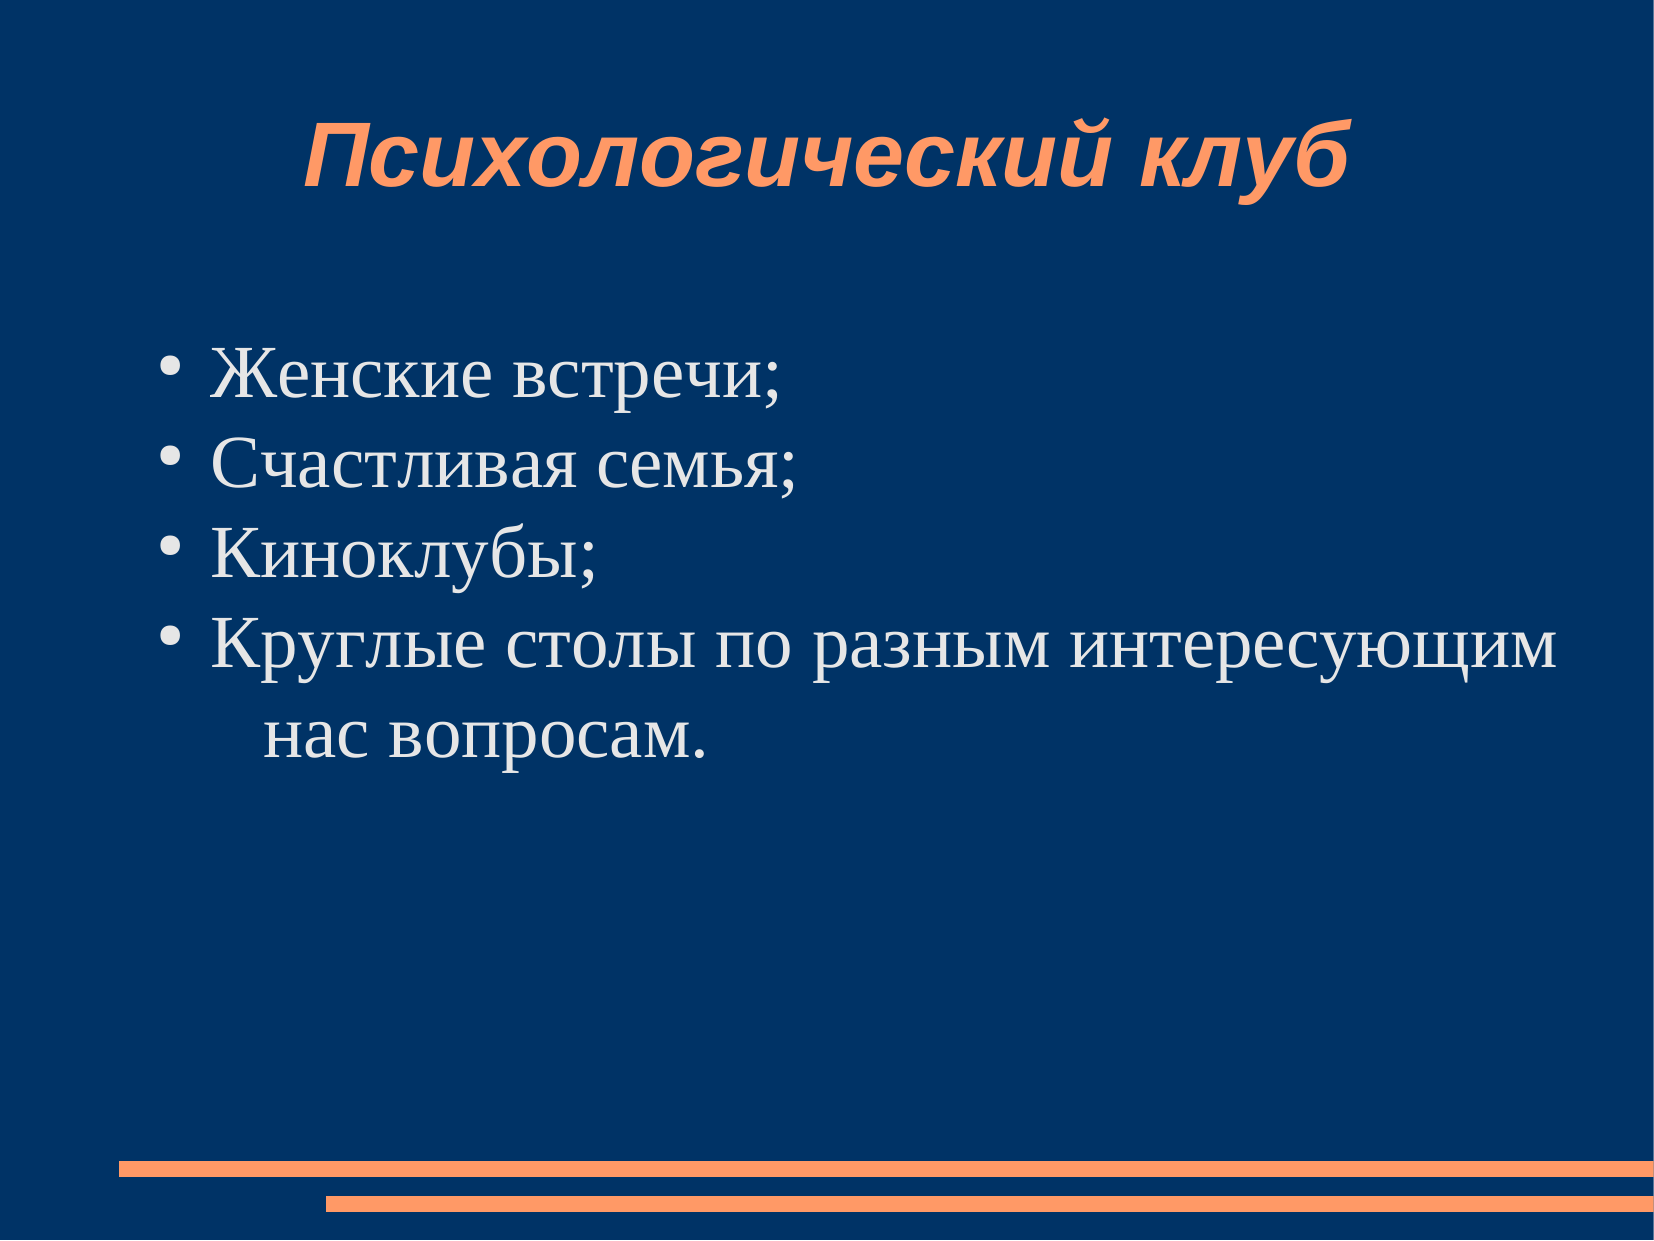

# Психологический клуб
Женские встречи;
Счастливая семья;
Киноклубы;
Круглые столы по разным интересующим нас вопросам.